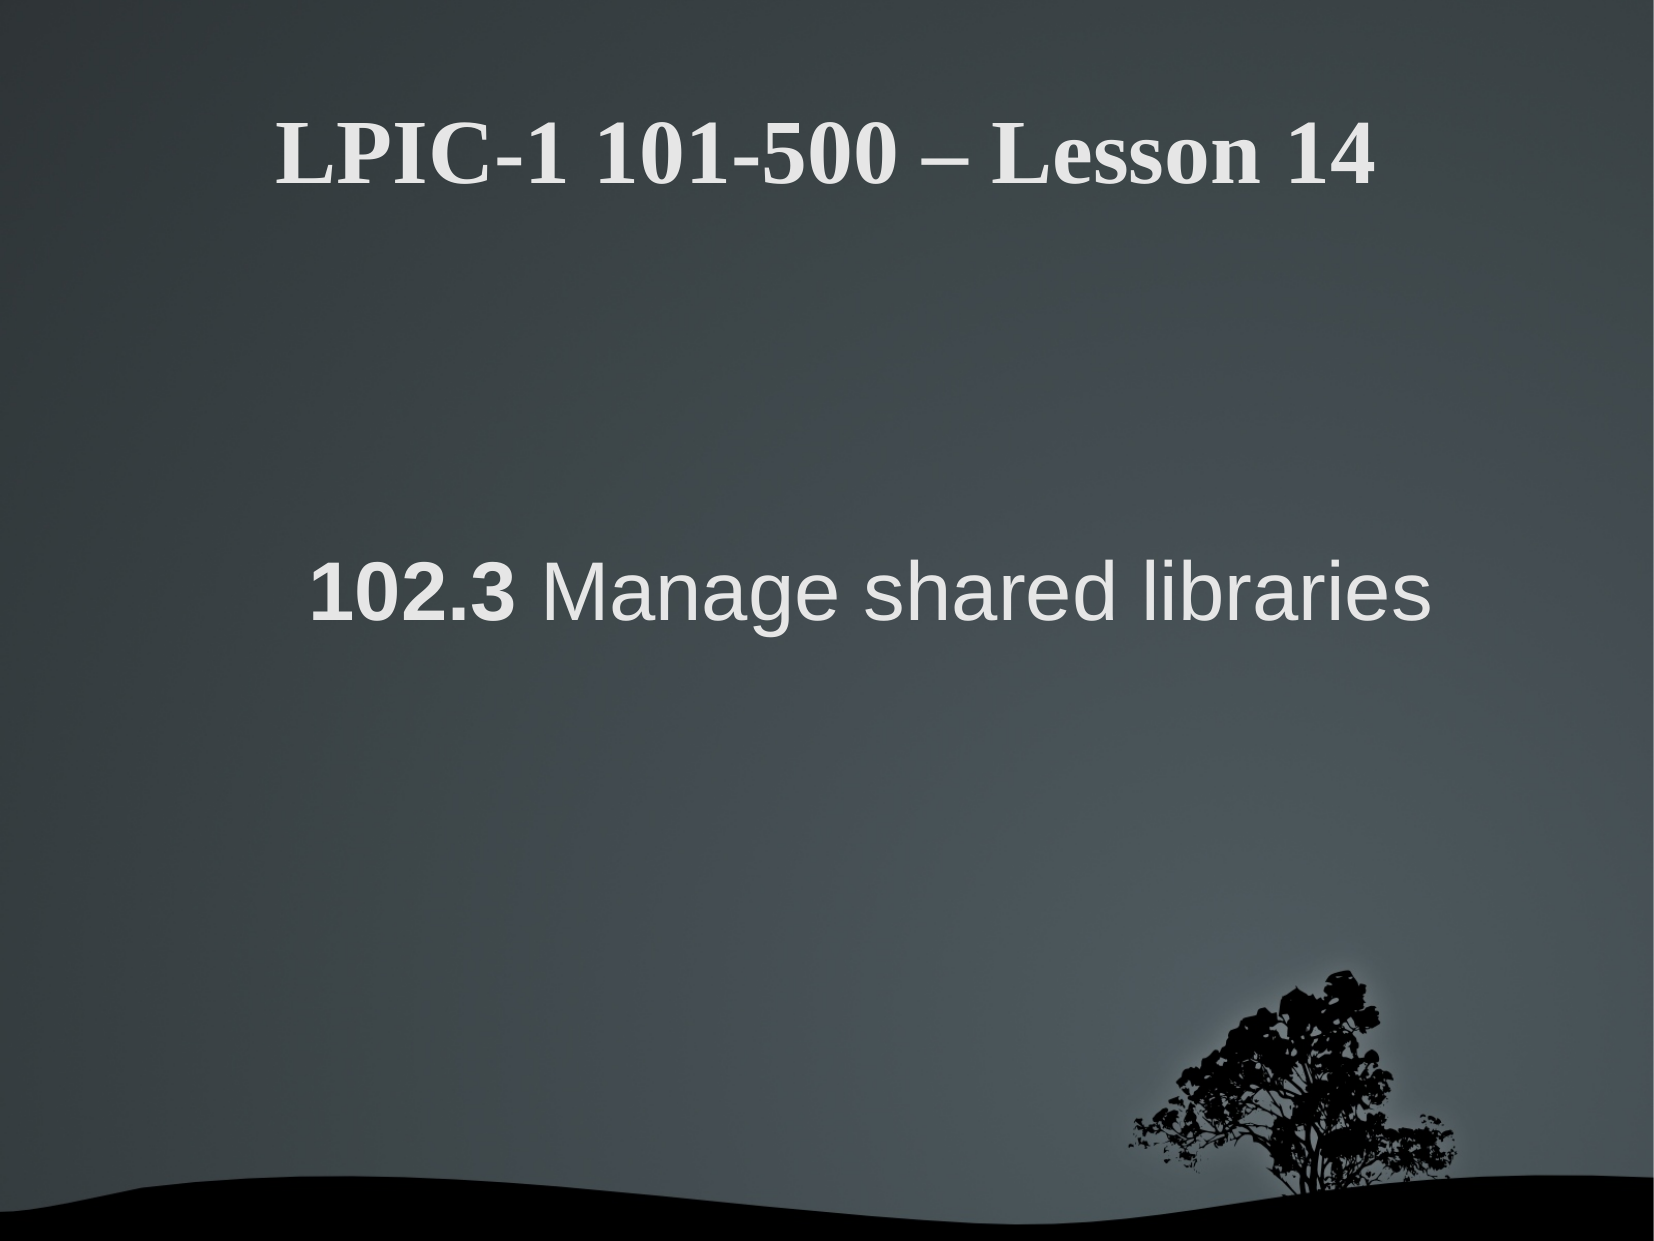

# LPIC-1 101-500 – Lesson 14
102.3 Manage shared libraries